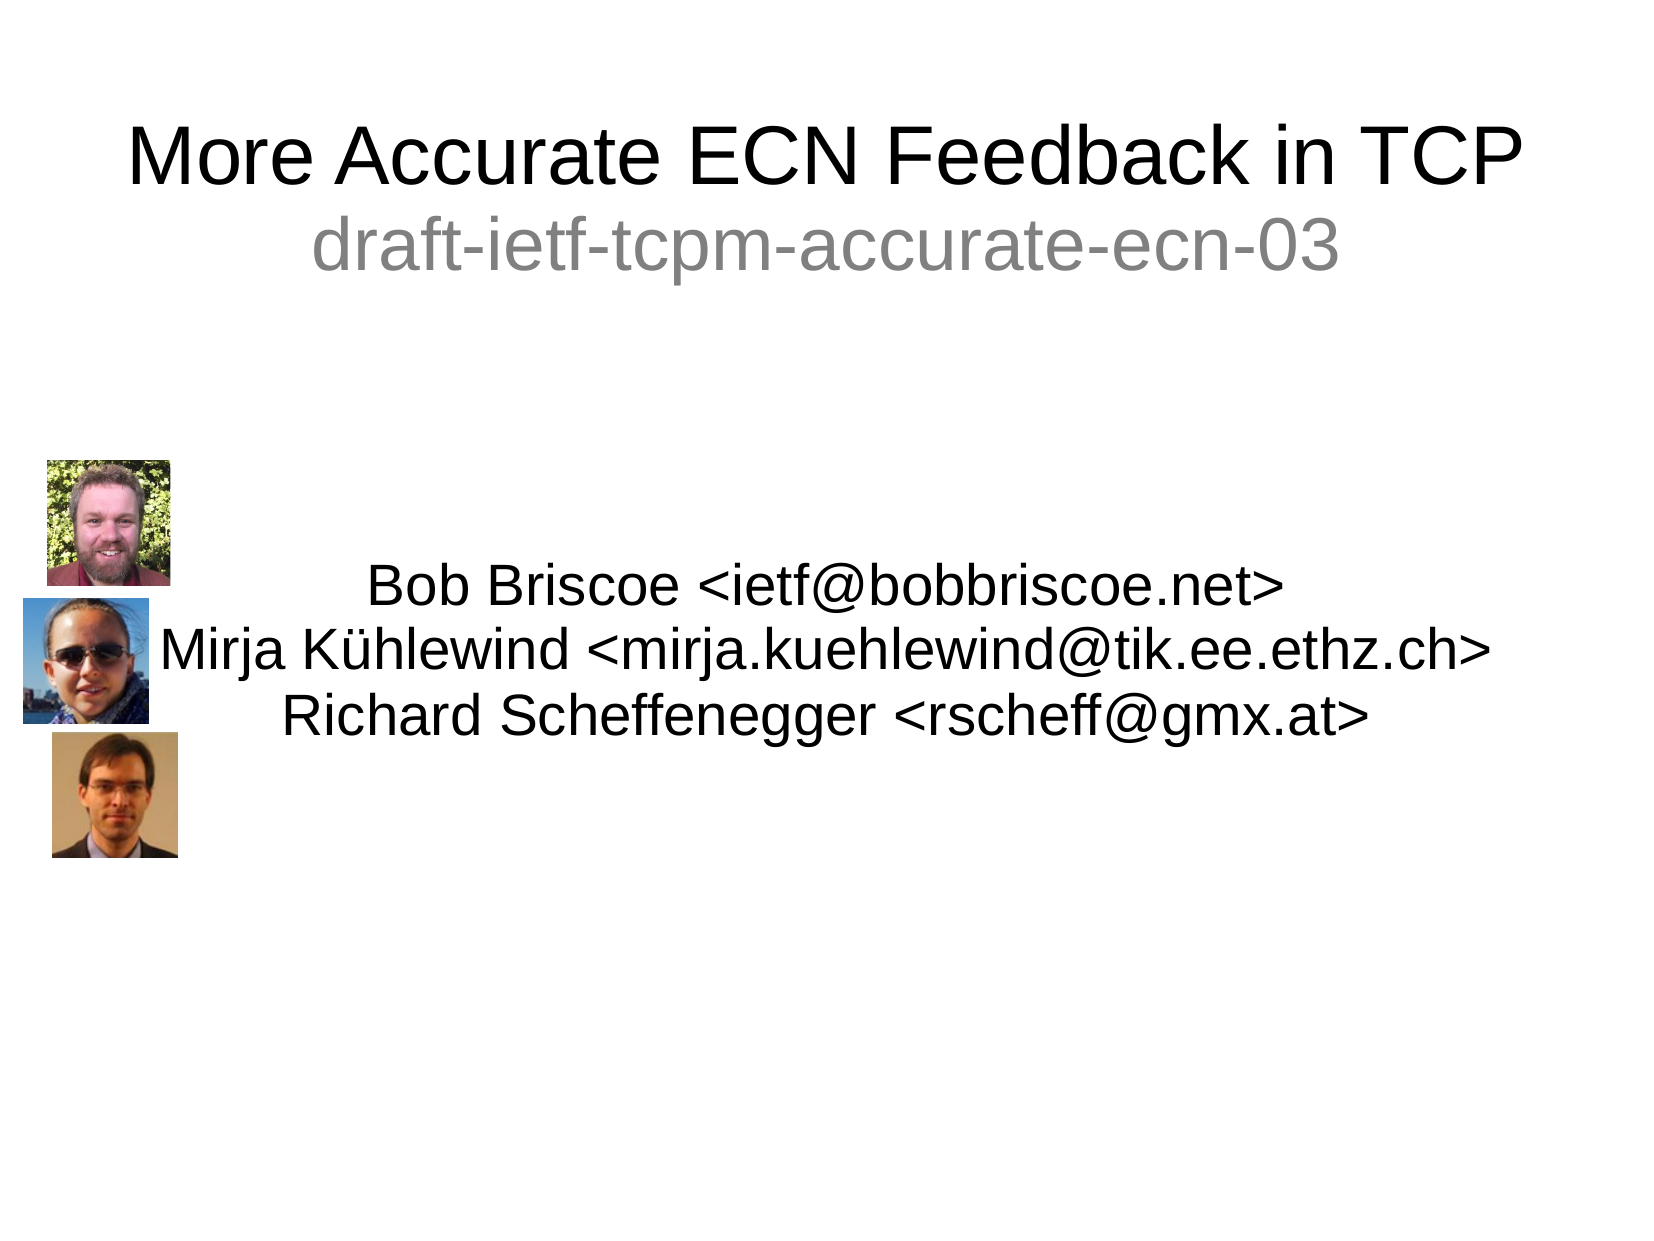

# More Accurate ECN Feedback in TCP draft-ietf-tcpm-accurate-ecn-03
Bob Briscoe <ietf@bobbriscoe.net>
Mirja Kühlewind <mirja.kuehlewind@tik.ee.ethz.ch>
Richard Scheffenegger <rscheff@gmx.at>